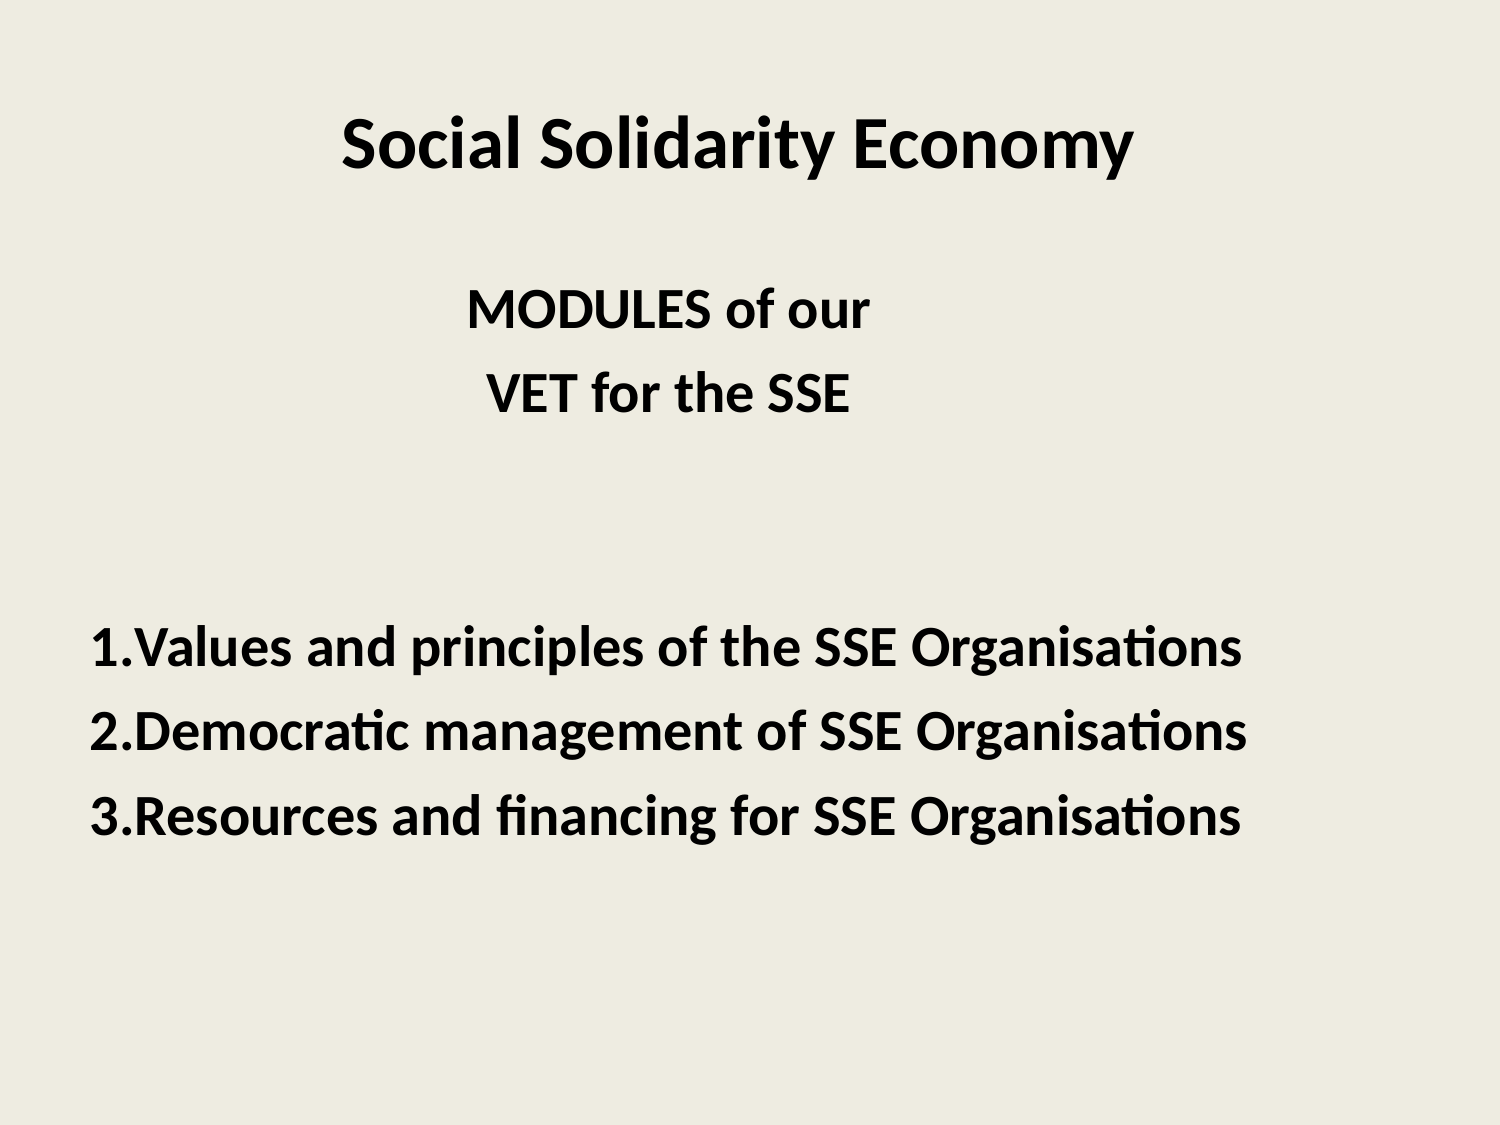

Social Solidarity Economy
MODULES of our
VET for the SSE
Values and principles of the SSE Organisations
Democratic management of SSE Organisations
Resources and financing for SSE Organisations